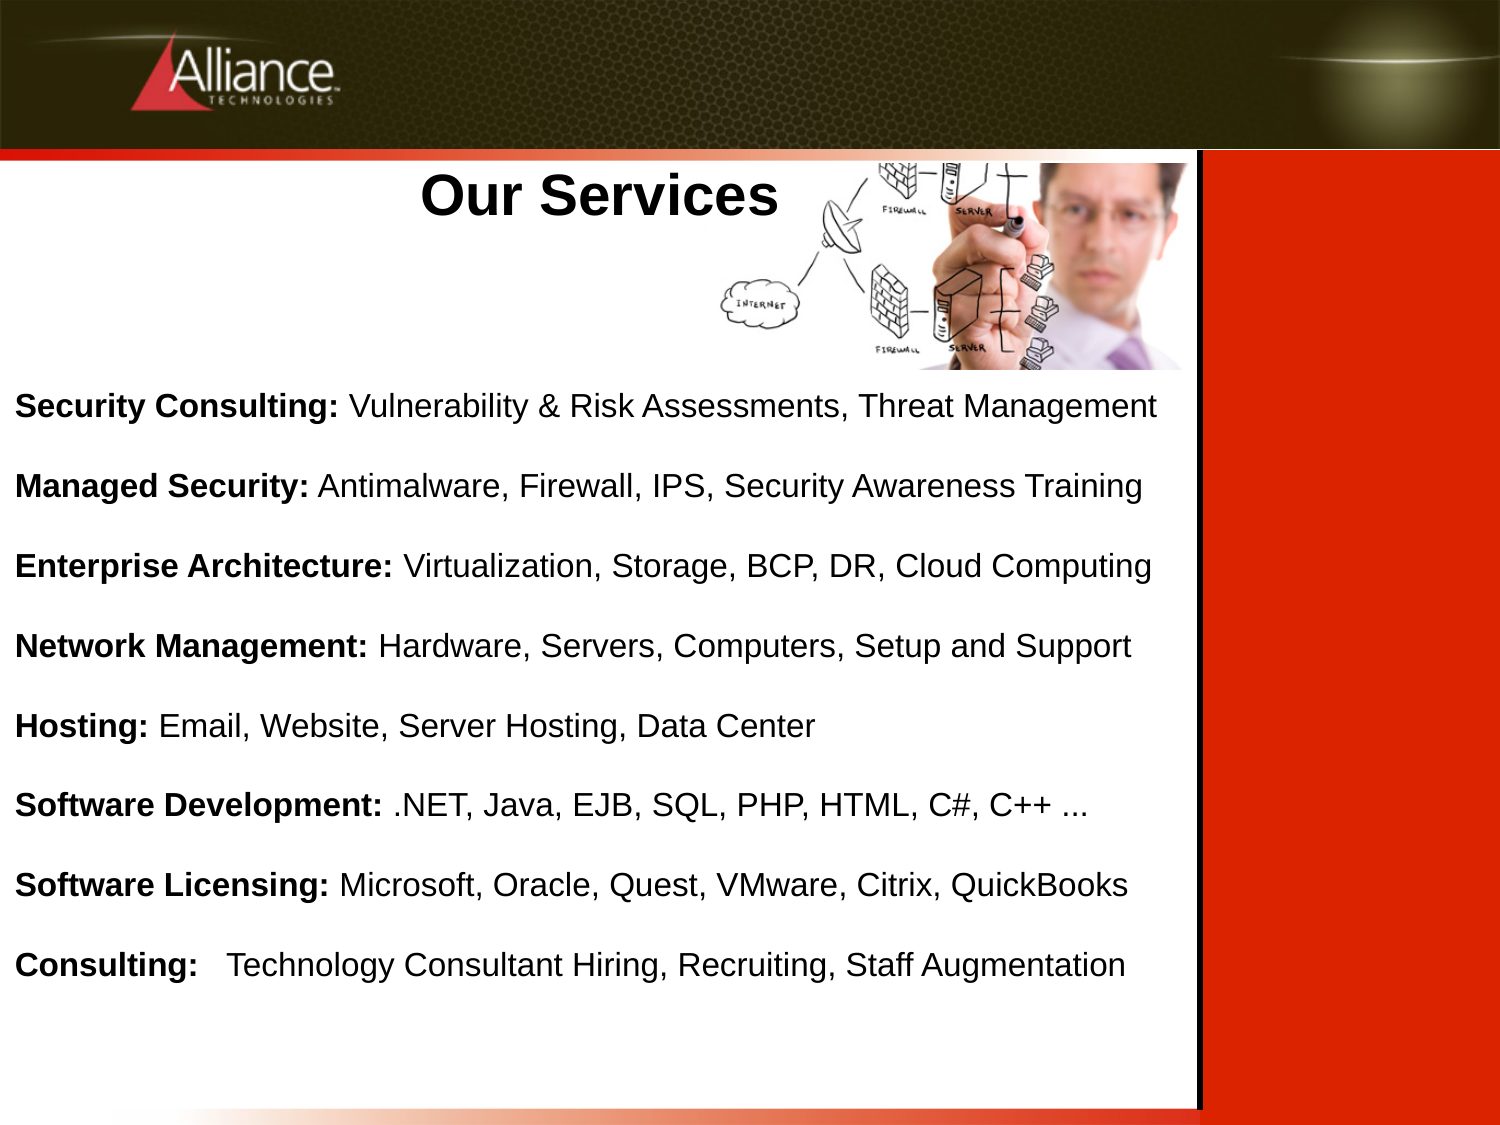

# Our Services
Security Consulting: Vulnerability & Risk Assessments, Threat Management
Managed Security: Antimalware, Firewall, IPS, Security Awareness Training
Enterprise Architecture: Virtualization, Storage, BCP, DR, Cloud Computing
Network Management: Hardware, Servers, Computers, Setup and Support
Hosting: Email, Website, Server Hosting, Data Center
Software Development: .NET, Java, EJB, SQL, PHP, HTML, C#, C++ ...
Software Licensing: Microsoft, Oracle, Quest, VMware, Citrix, QuickBooks
Consulting: Technology Consultant Hiring, Recruiting, Staff Augmentation